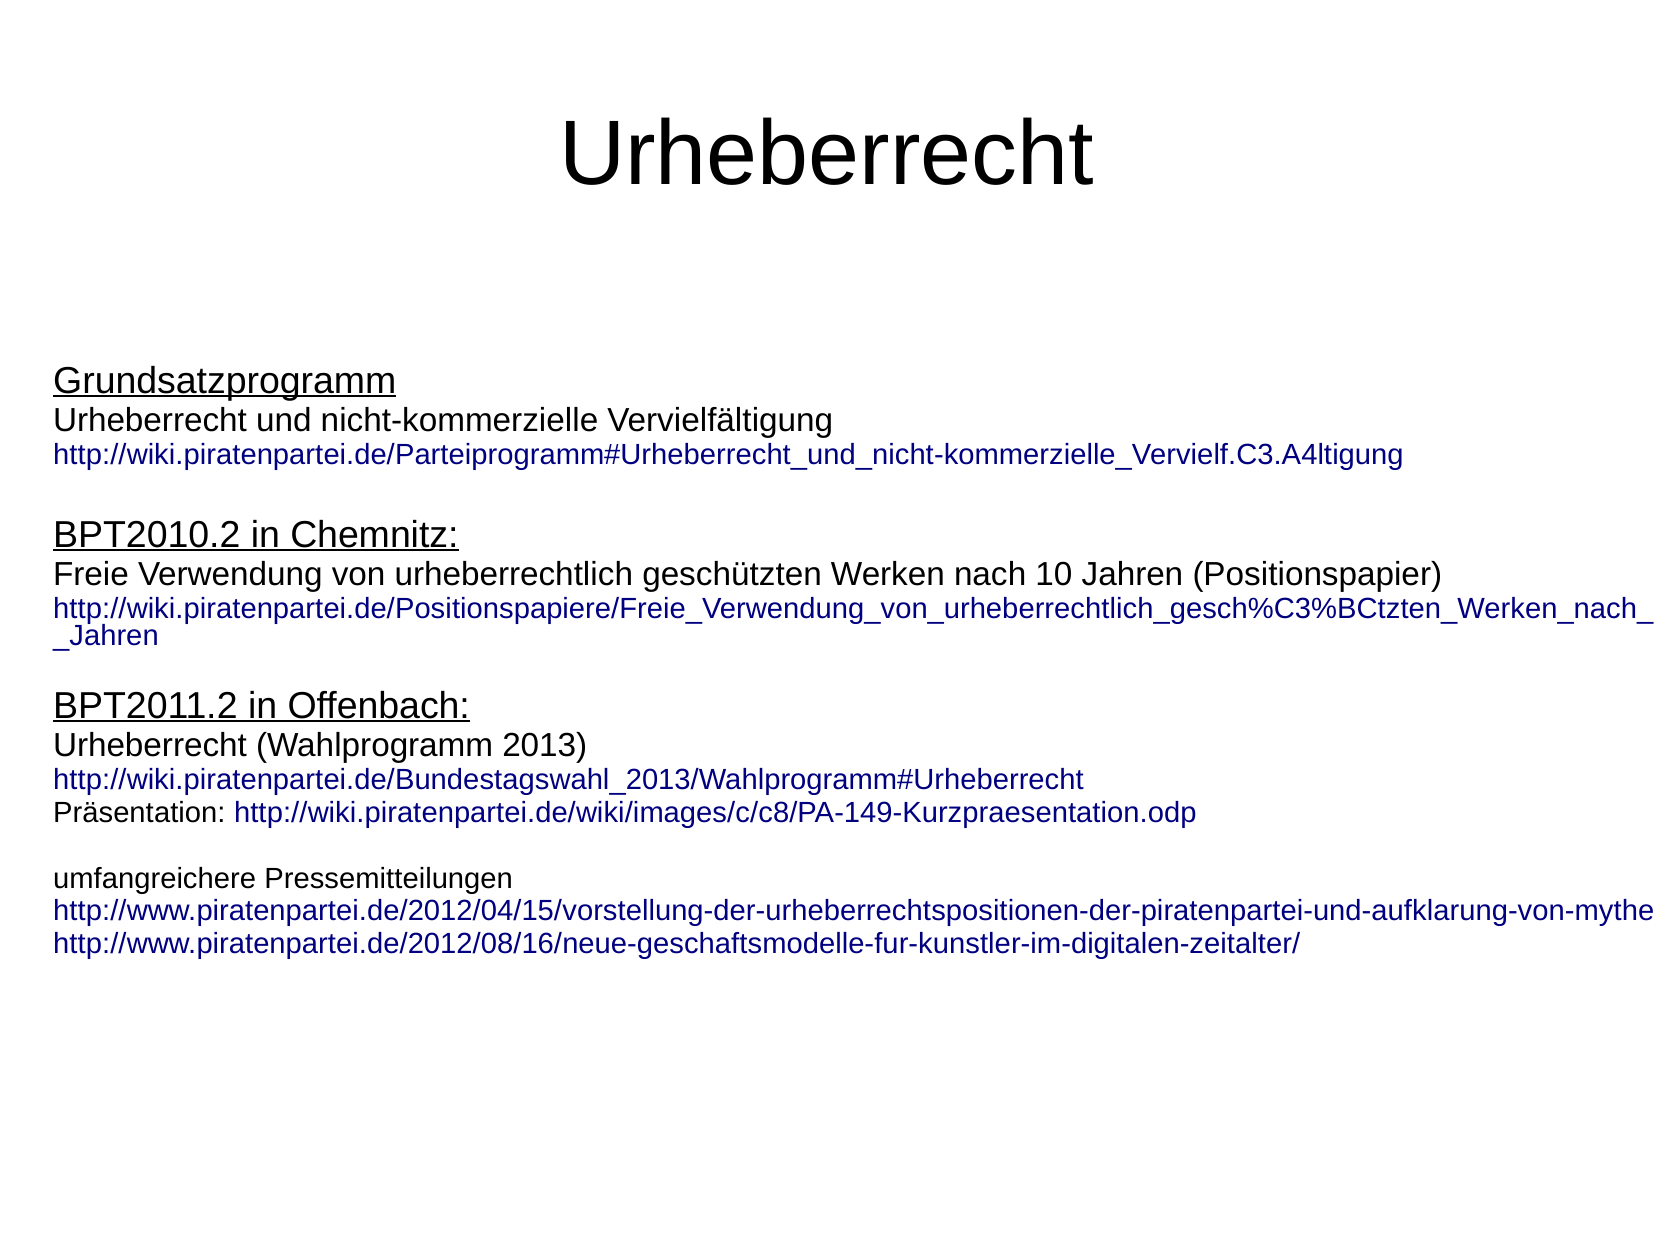

# Urheberrecht
Grundsatzprogramm
Urheberrecht und nicht-kommerzielle Vervielfältigung
http://wiki.piratenpartei.de/Parteiprogramm#Urheberrecht_und_nicht-kommerzielle_Vervielf.C3.A4ltigung
BPT2010.2 in Chemnitz:
Freie Verwendung von urheberrechtlich geschützten Werken nach 10 Jahren (Positionspapier)
http://wiki.piratenpartei.de/Positionspapiere/Freie_Verwendung_von_urheberrechtlich_gesch%C3%BCtzten_Werken_nach_10_Jahren
BPT2011.2 in Offenbach:
Urheberrecht (Wahlprogramm 2013)
http://wiki.piratenpartei.de/Bundestagswahl_2013/Wahlprogramm#Urheberrecht
Präsentation: http://wiki.piratenpartei.de/wiki/images/c/c8/PA-149-Kurzpraesentation.odp
umfangreichere Pressemitteilungen
http://www.piratenpartei.de/2012/04/15/vorstellung-der-urheberrechtspositionen-der-piratenpartei-und-aufklarung-von-mythen/http://www.piratenpartei.de/2012/08/16/neue-geschaftsmodelle-fur-kunstler-im-digitalen-zeitalter/